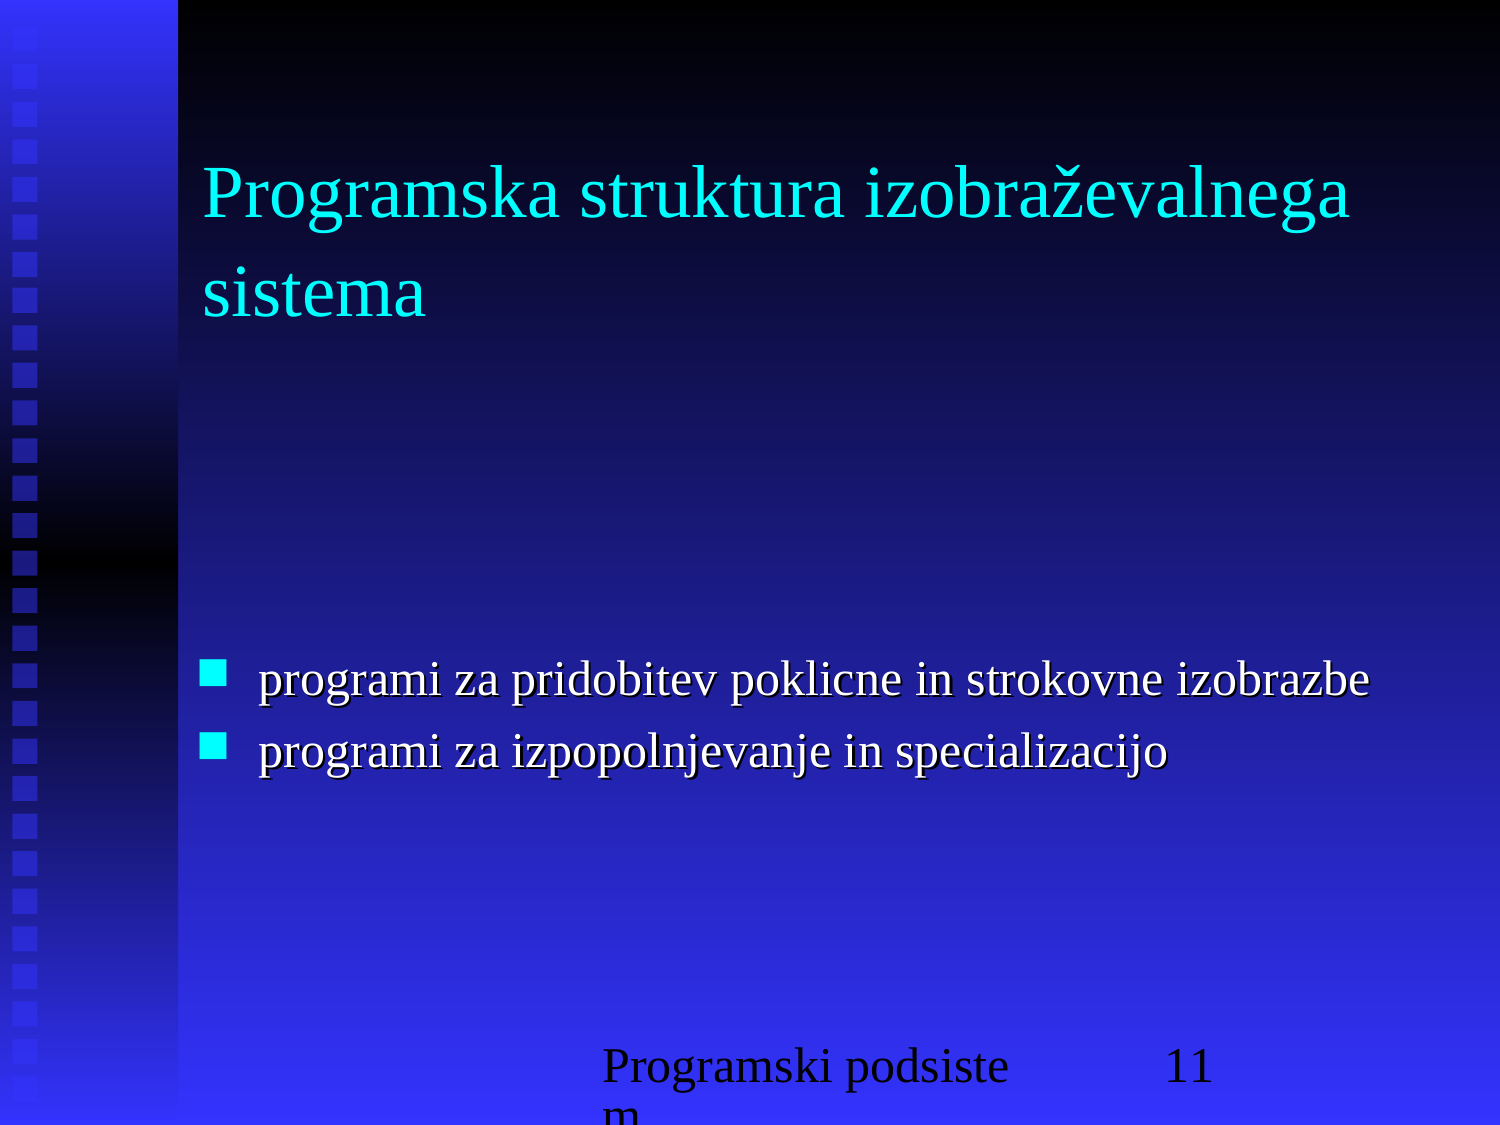

# Programska struktura izobraževalnega sistema
programi za pridobitev poklicne in strokovne izobrazbe
programi za izpopolnjevanje in specializacijo
Programski podsistem
11